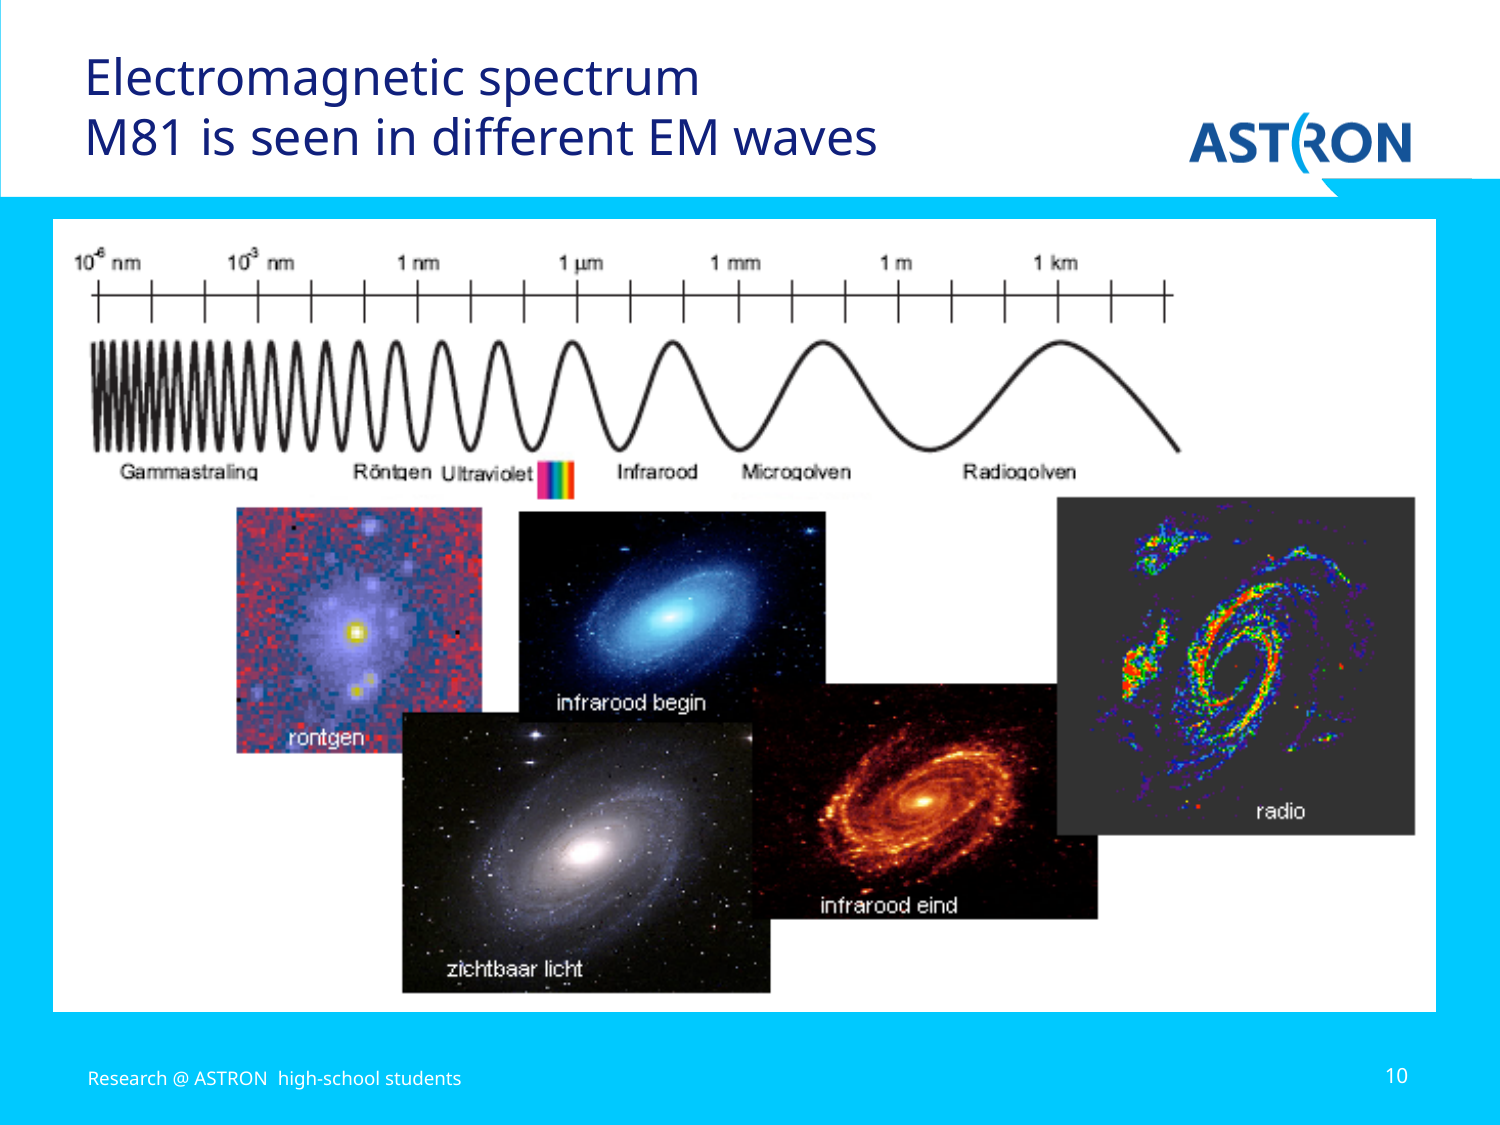

Electromagnetic spectrum
M81 is seen in different EM waves
Research @ ASTRON high-school students